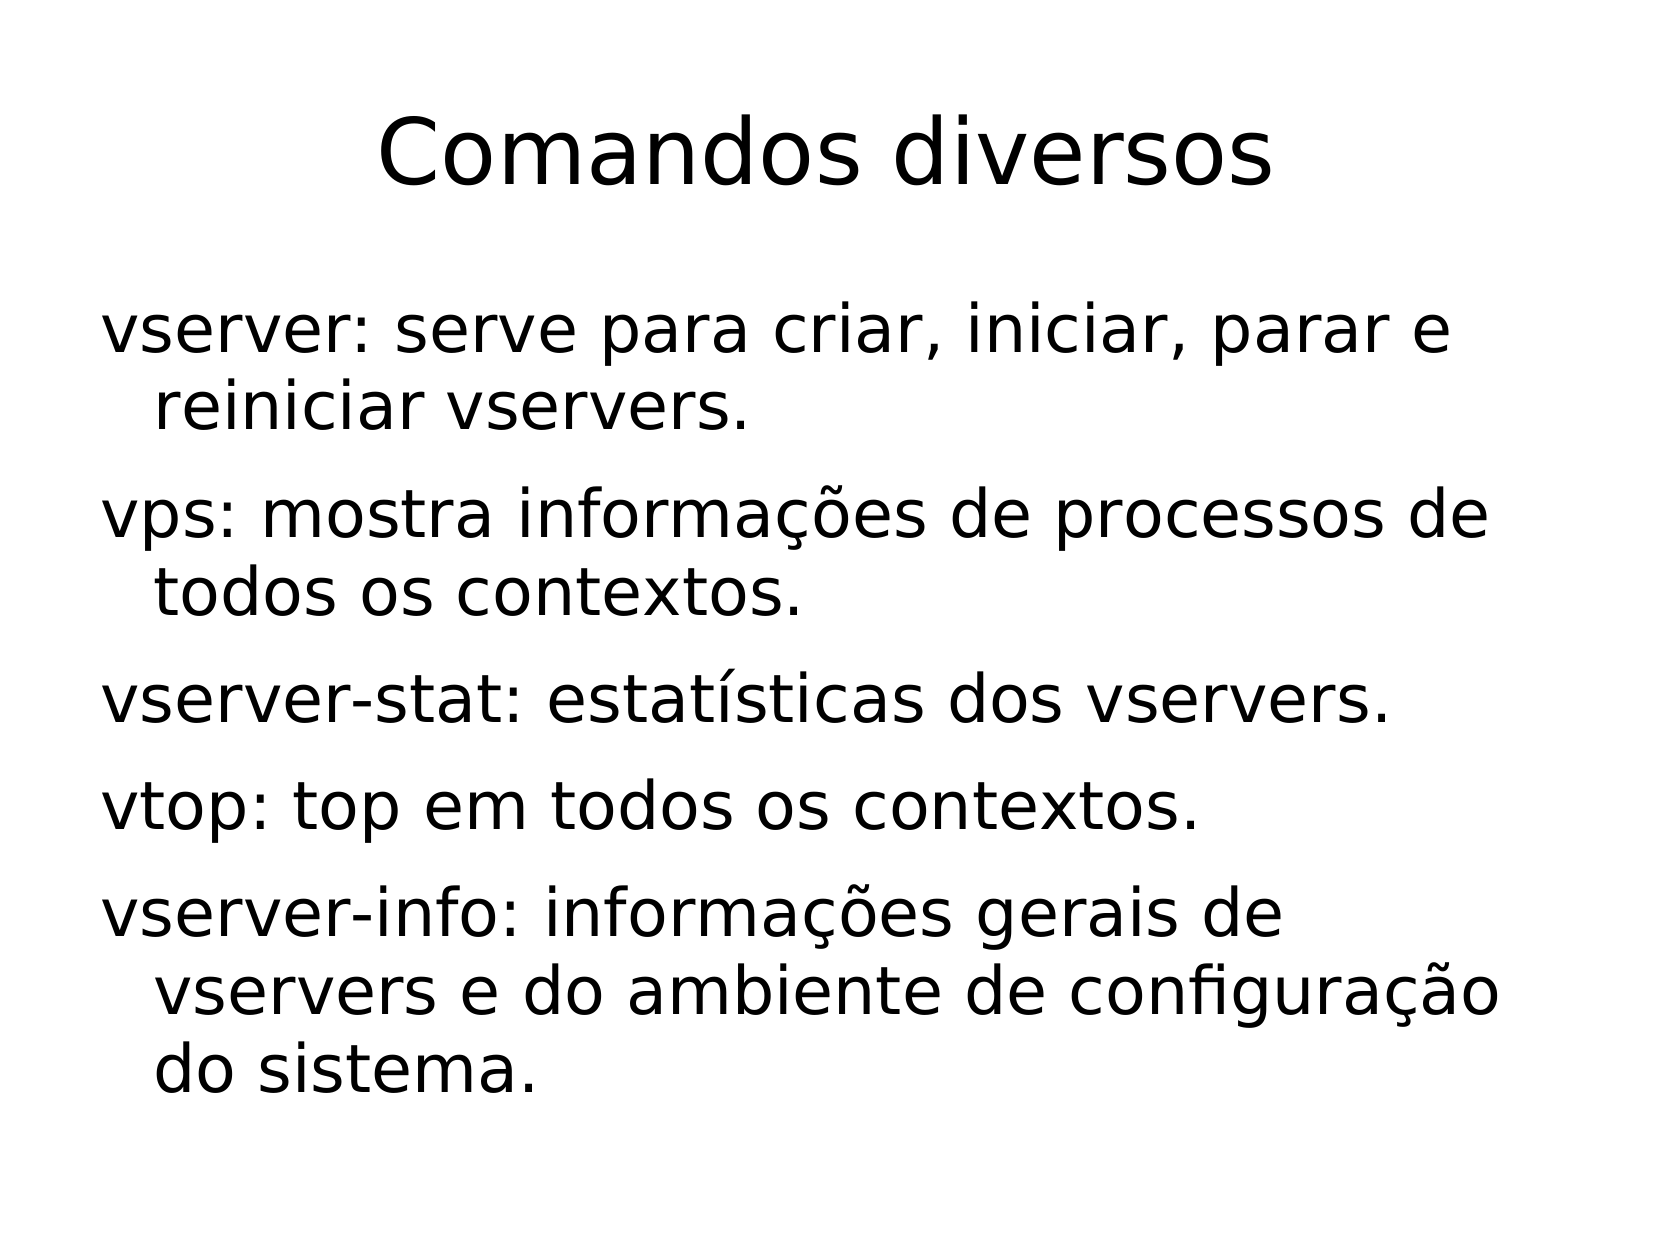

# Comandos diversos
vserver: serve para criar, iniciar, parar e reiniciar vservers.
vps: mostra informações de processos de todos os contextos.
vserver-stat: estatísticas dos vservers.
vtop: top em todos os contextos.
vserver-info: informações gerais de vservers e do ambiente de configuração do sistema.